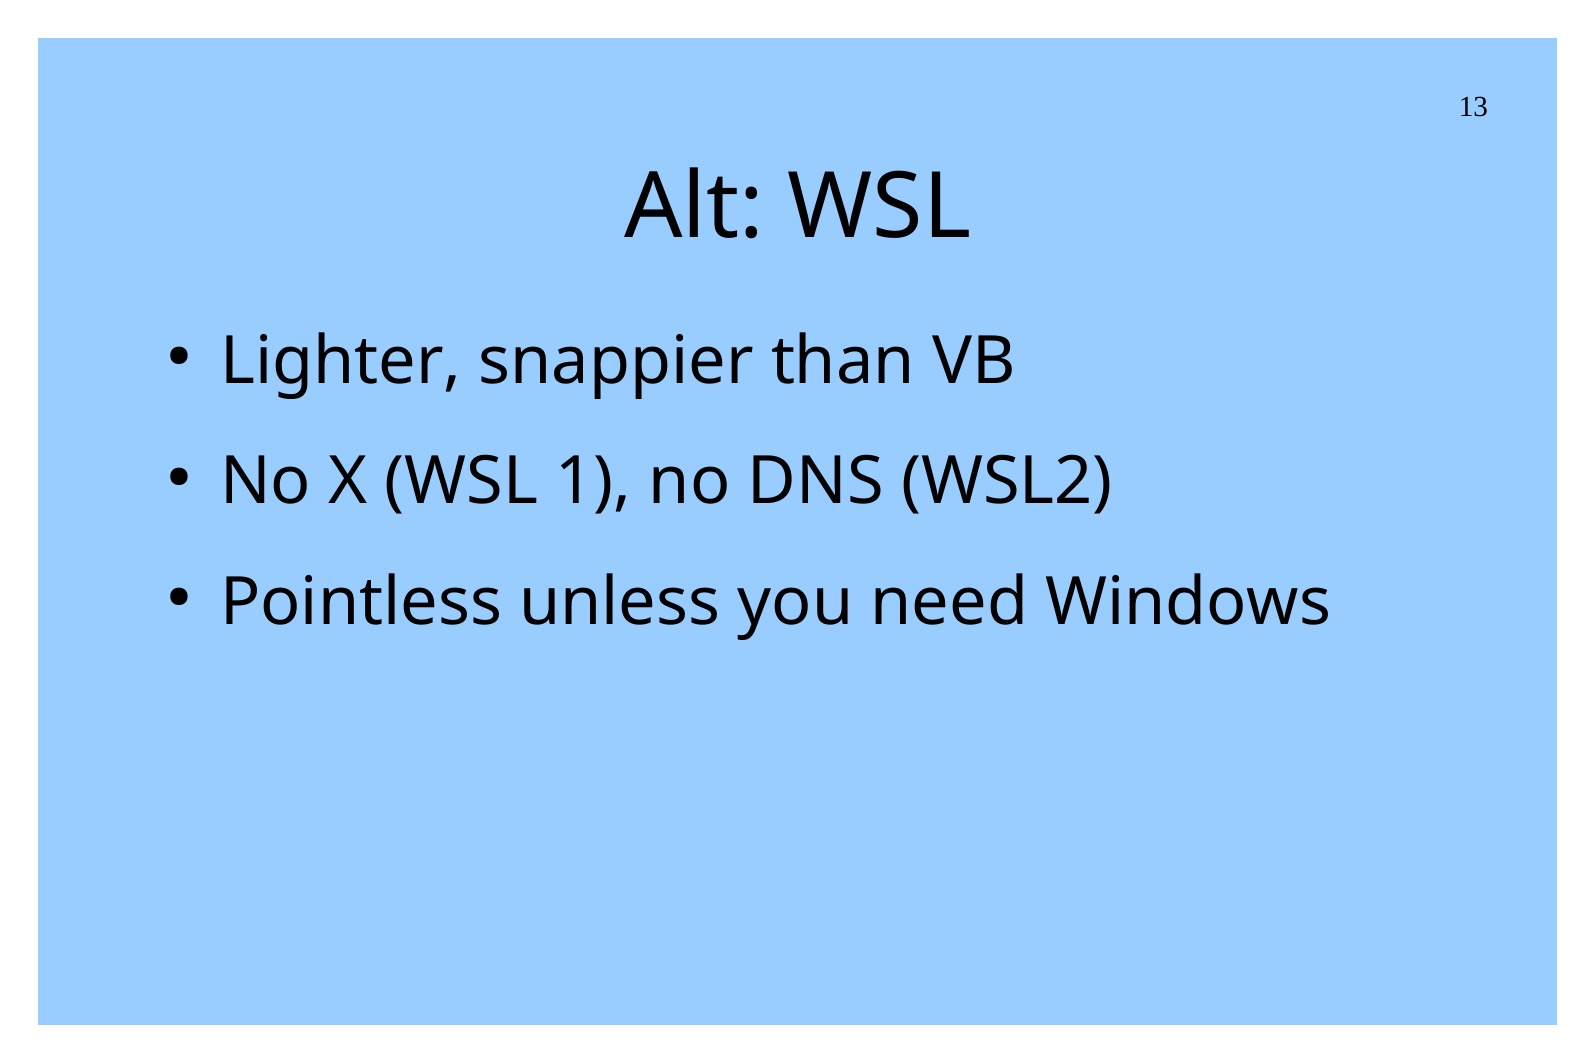

13
# Alt: WSL
Lighter, snappier than VB
No X (WSL 1), no DNS (WSL2)
Pointless unless you need Windows